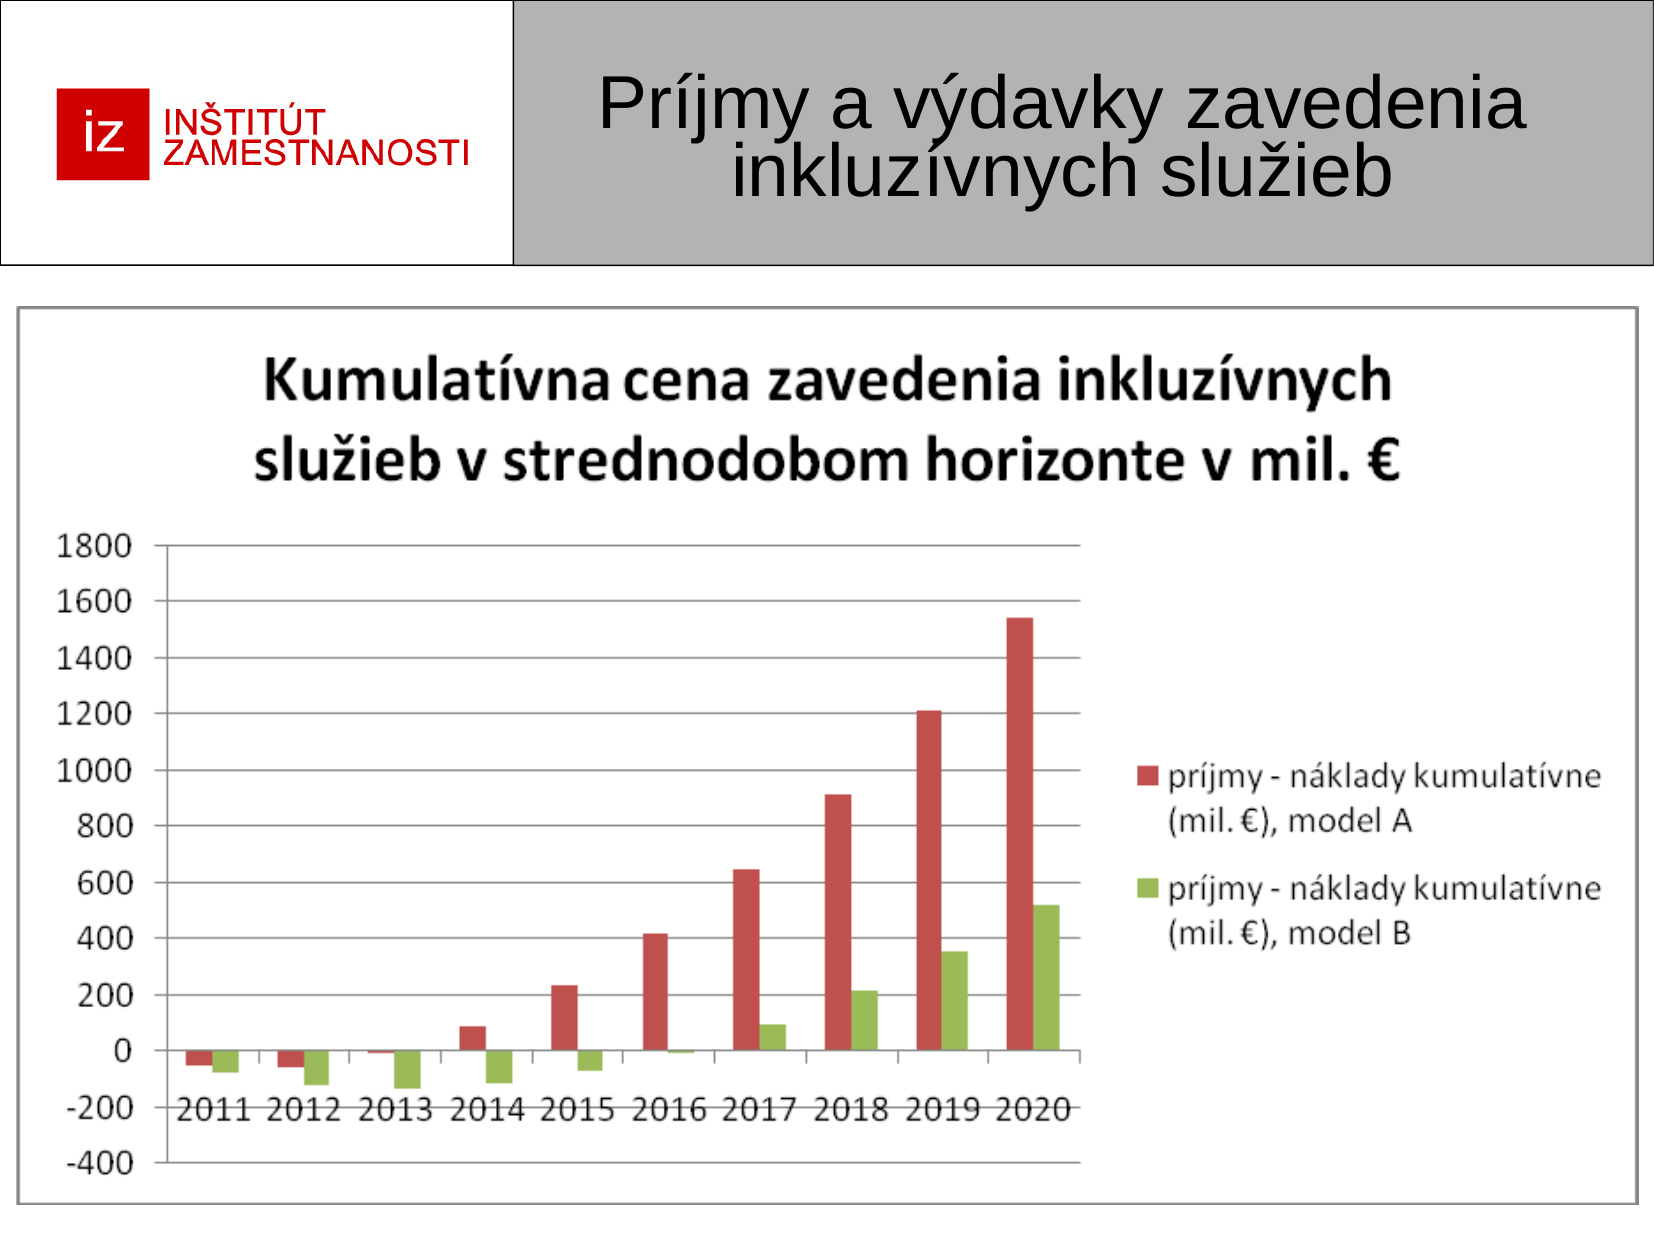

# Príjmy a výdavky zavedenia inkluzívnych služieb